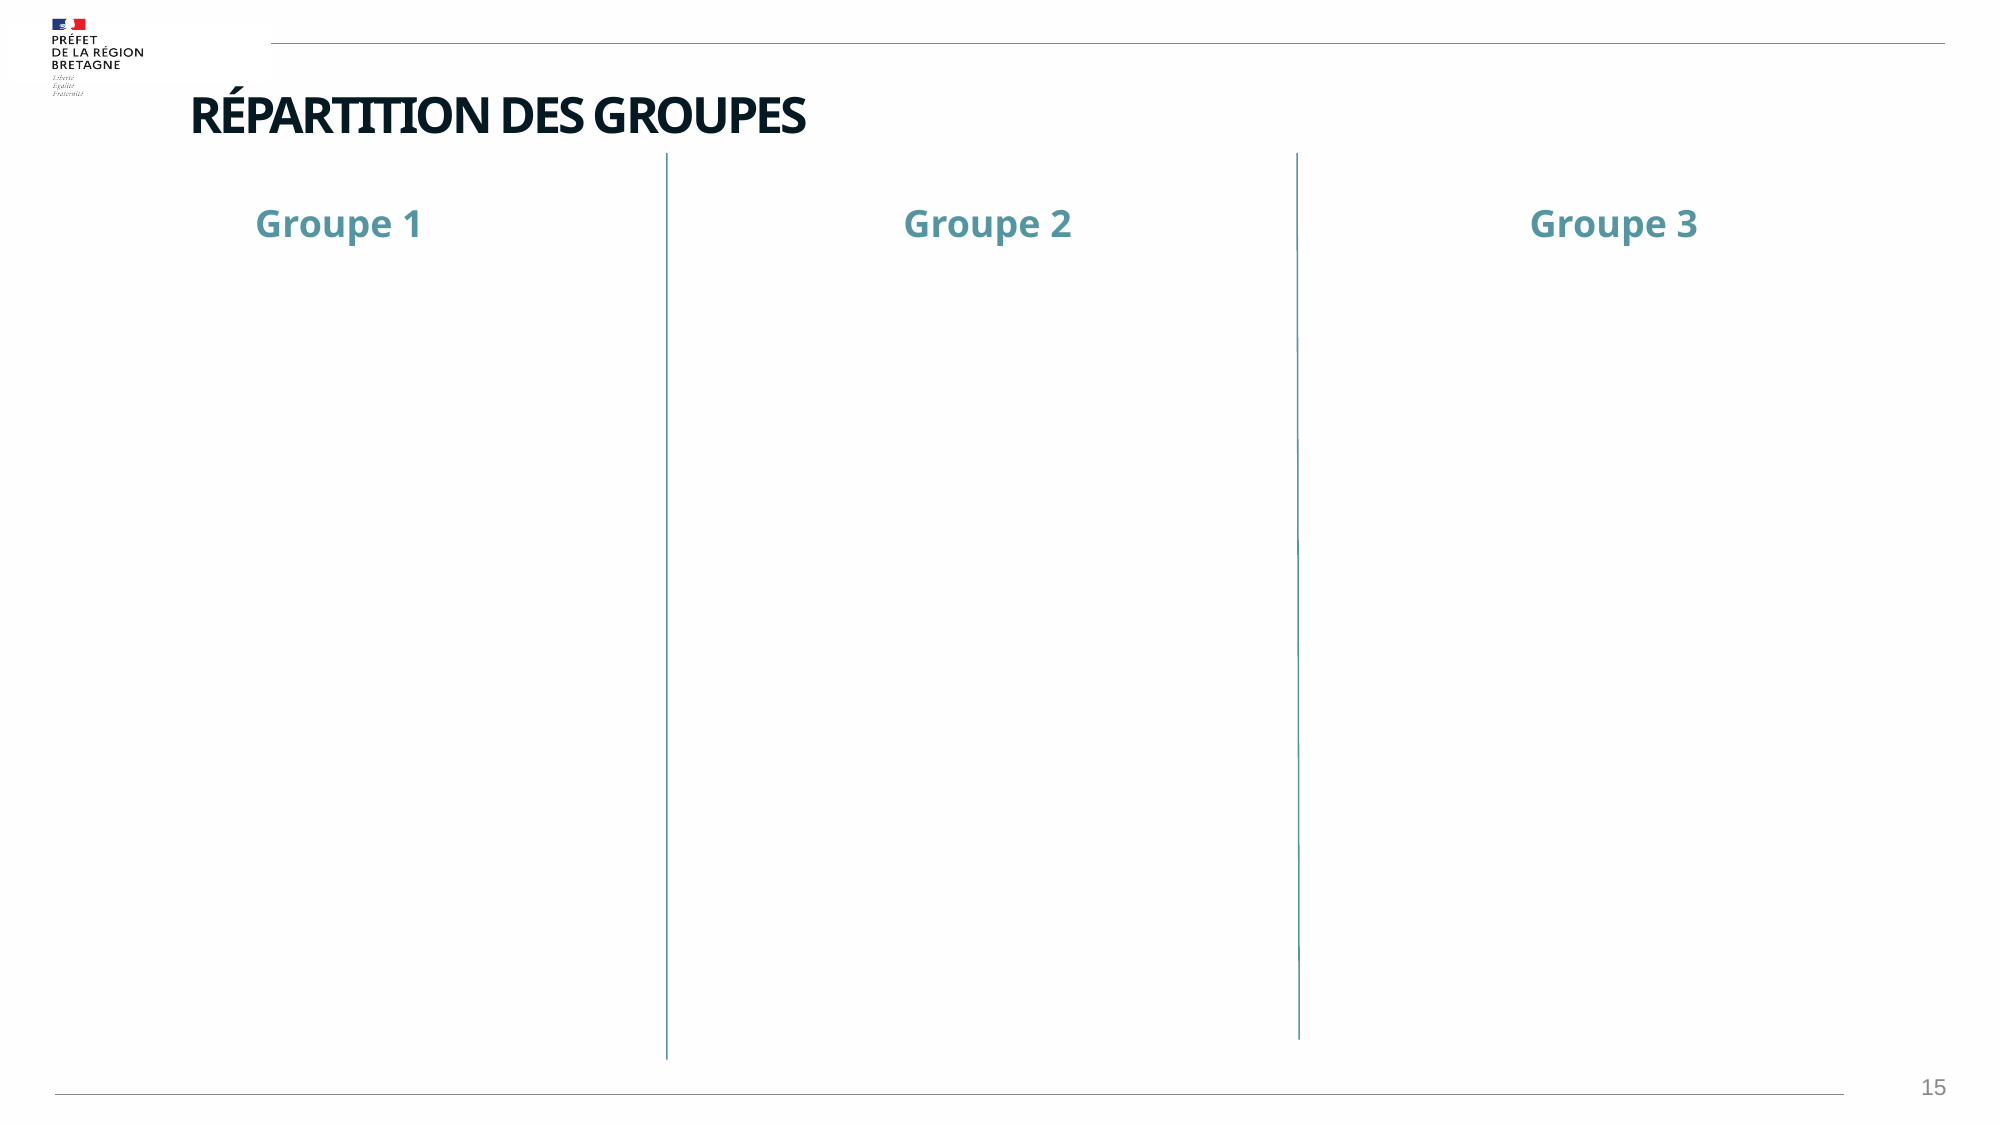

RÉPARTITION DES GROUPES
Groupe 1
Groupe 2
Groupe 3